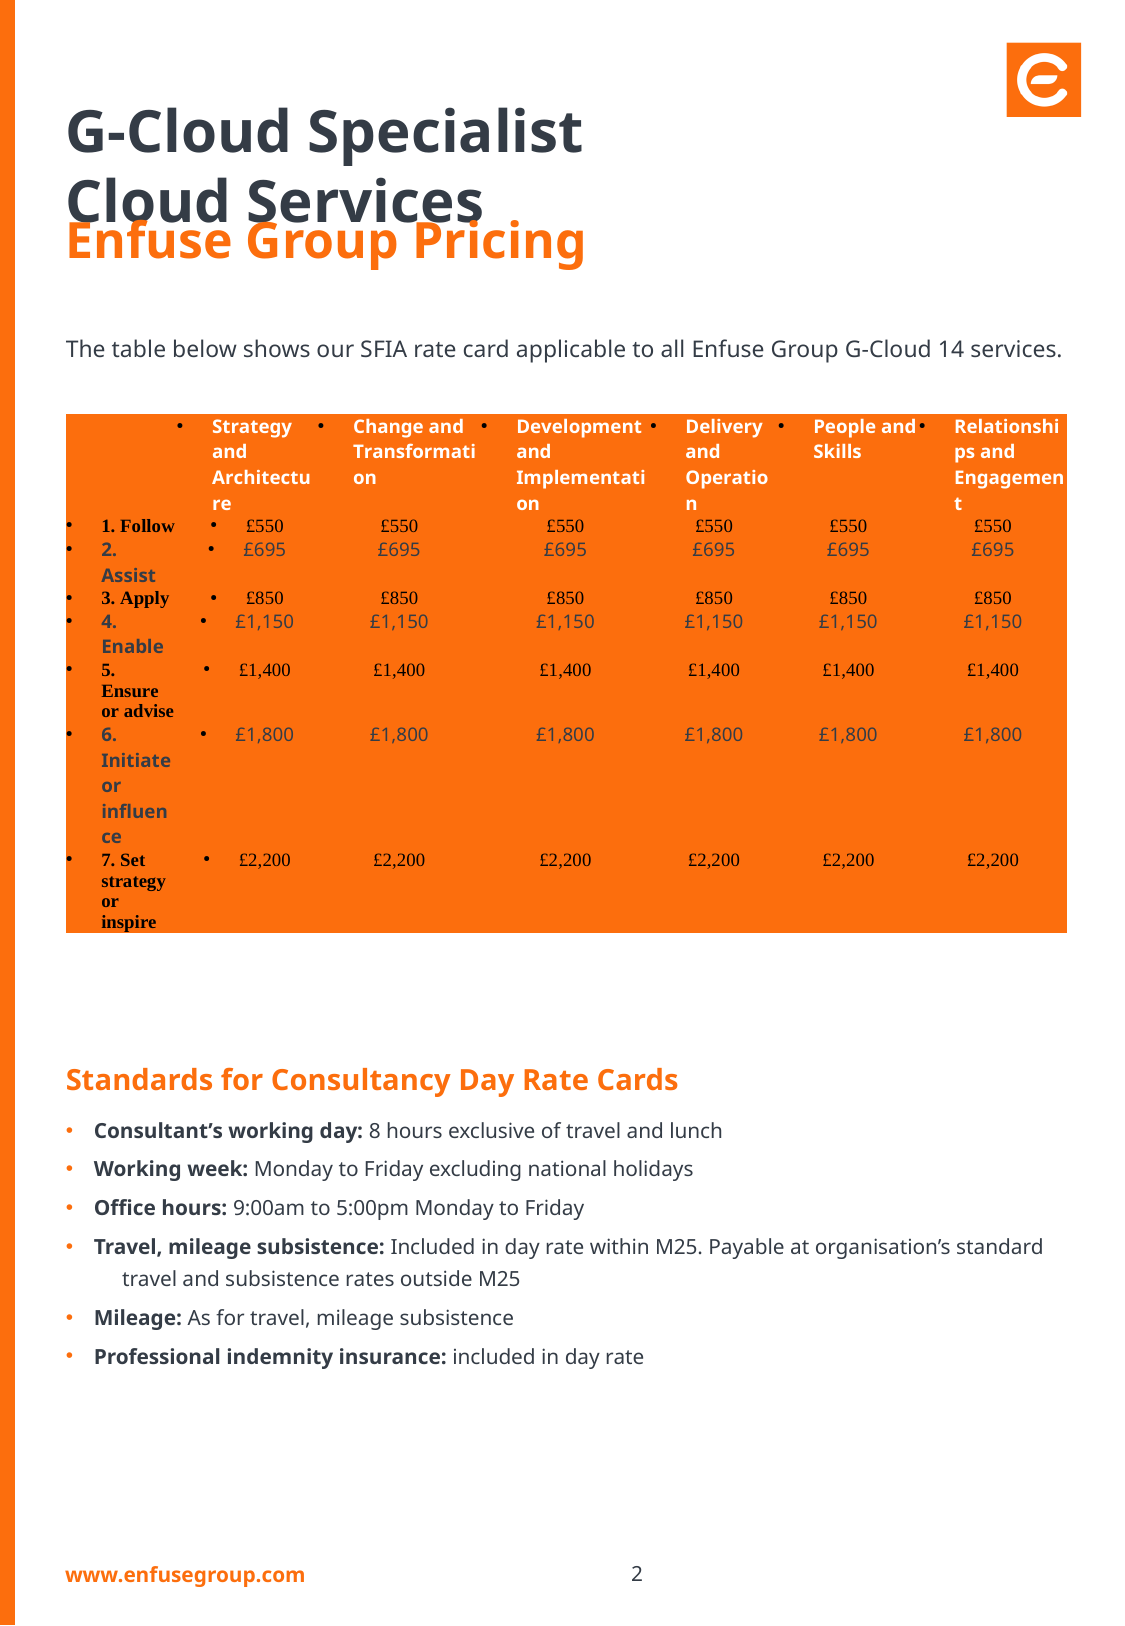

G-Cloud Specialist
Cloud Services
Enfuse Group Pricing
The table below shows our SFIA rate card applicable to all Enfuse Group G-Cloud 14 services.
| | Strategy and Architecture | Change and Transformation | Development and Implementation | Delivery and Operation | People and Skills | Relationships and Engagement |
| --- | --- | --- | --- | --- | --- | --- |
| 1. Follow | £550 | £550 | £550 | £550 | £550 | £550 |
| 2. Assist | £695 | £695 | £695 | £695 | £695 | £695 |
| 3. Apply | £850 | £850 | £850 | £850 | £850 | £850 |
| 4. Enable | £1,150 | £1,150 | £1,150 | £1,150 | £1,150 | £1,150 |
| 5. Ensure or advise | £1,400 | £1,400 | £1,400 | £1,400 | £1,400 | £1,400 |
| 6. Initiate or influence | £1,800 | £1,800 | £1,800 | £1,800 | £1,800 | £1,800 |
| 7. Set strategy or inspire | £2,200 | £2,200 | £2,200 | £2,200 | £2,200 | £2,200 |
Standards for Consultancy Day Rate Cards
Consultant’s working day: 8 hours exclusive of travel and lunch
Working week: Monday to Friday excluding national holidays
Office hours: 9:00am to 5:00pm Monday to Friday
Travel, mileage subsistence: Included in day rate within M25. Payable at organisation’s standard travel and subsistence rates outside M25
Mileage: As for travel, mileage subsistence
Professional indemnity insurance: included in day rate